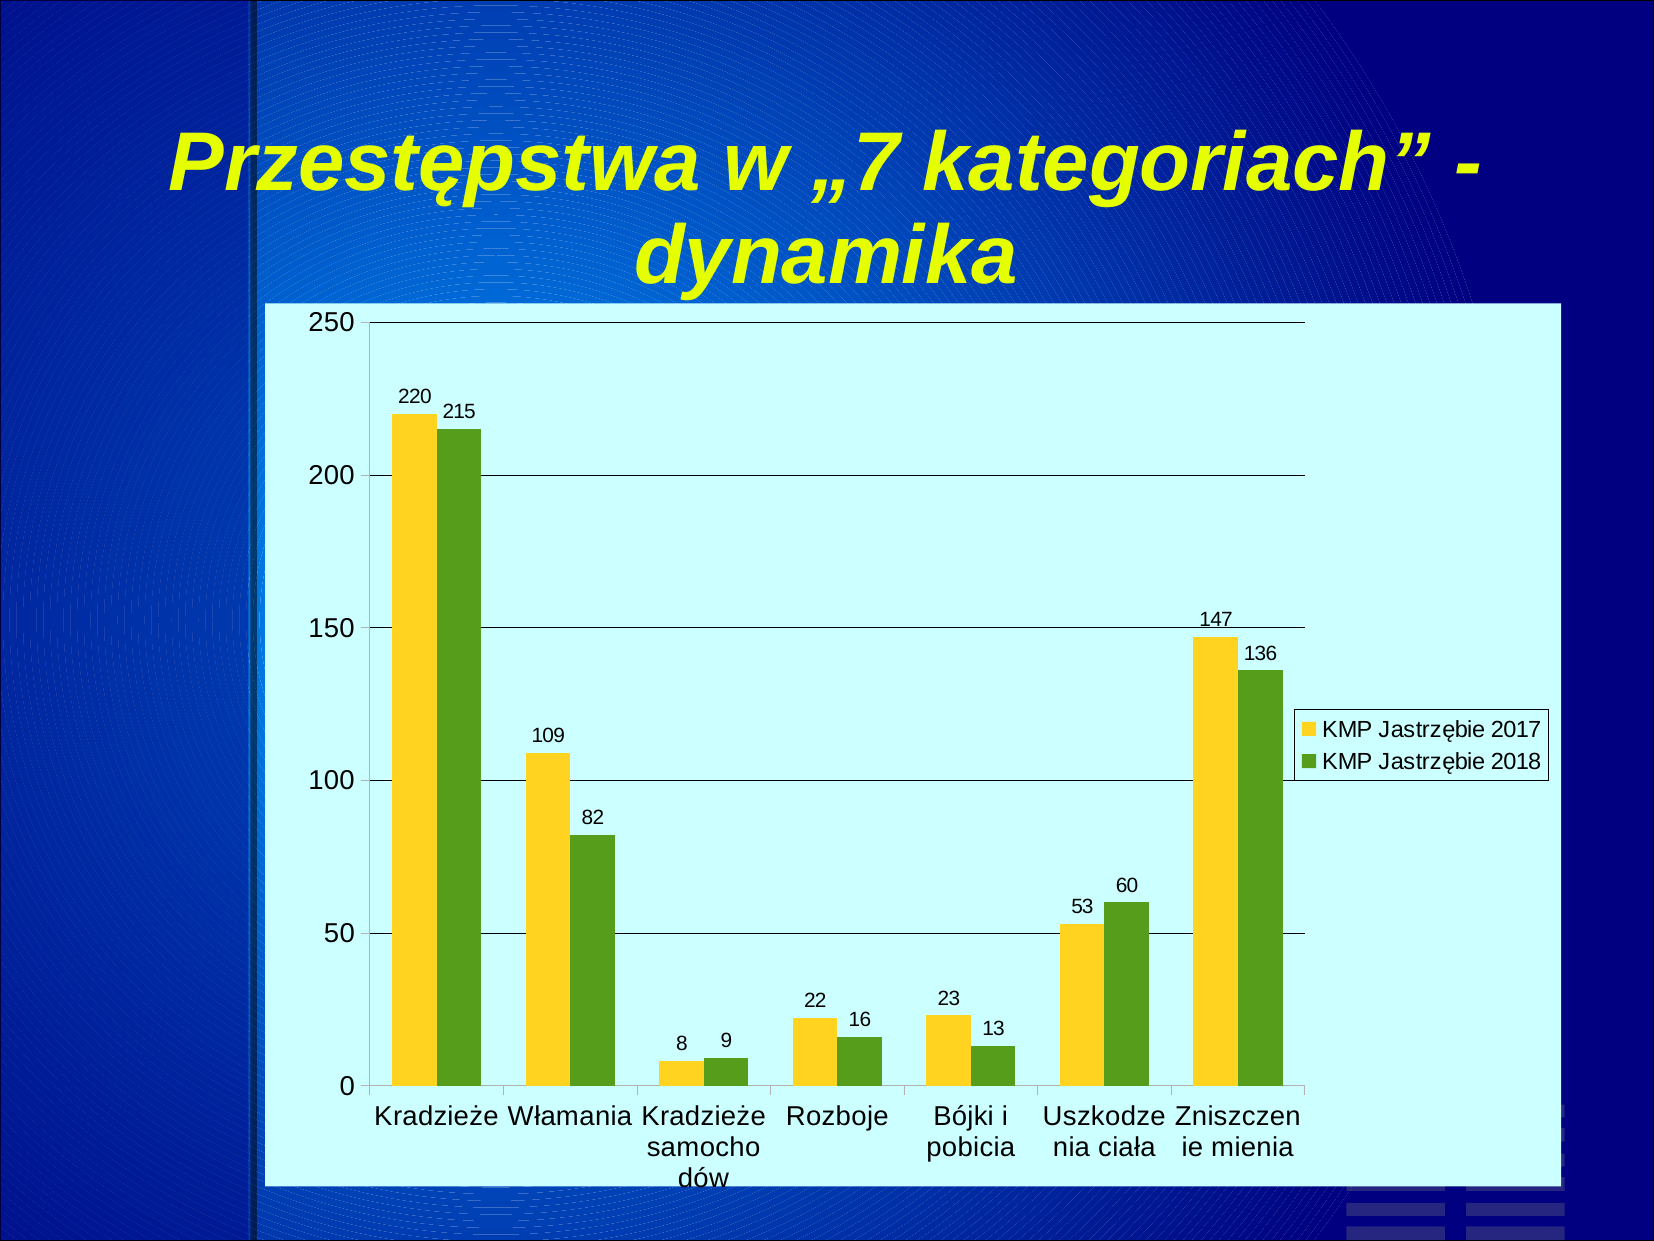

# Przestępstwa w „7 kategoriach” - dynamika
### Chart
| Category | KMP Jastrzębie 2017 | KMP Jastrzębie 2018 |
|---|---|---|
| Kradzieże | 220.0 | 215.0 |
| Włamania | 109.0 | 82.0 |
| Kradzieże samochodów | 8.0 | 9.0 |
| Rozboje | 22.0 | 16.0 |
| Bójki i pobicia | 23.0 | 13.0 |
| Uszkodzenia ciała | 53.0 | 60.0 |
| Zniszczenie mienia | 147.0 | 136.0 |